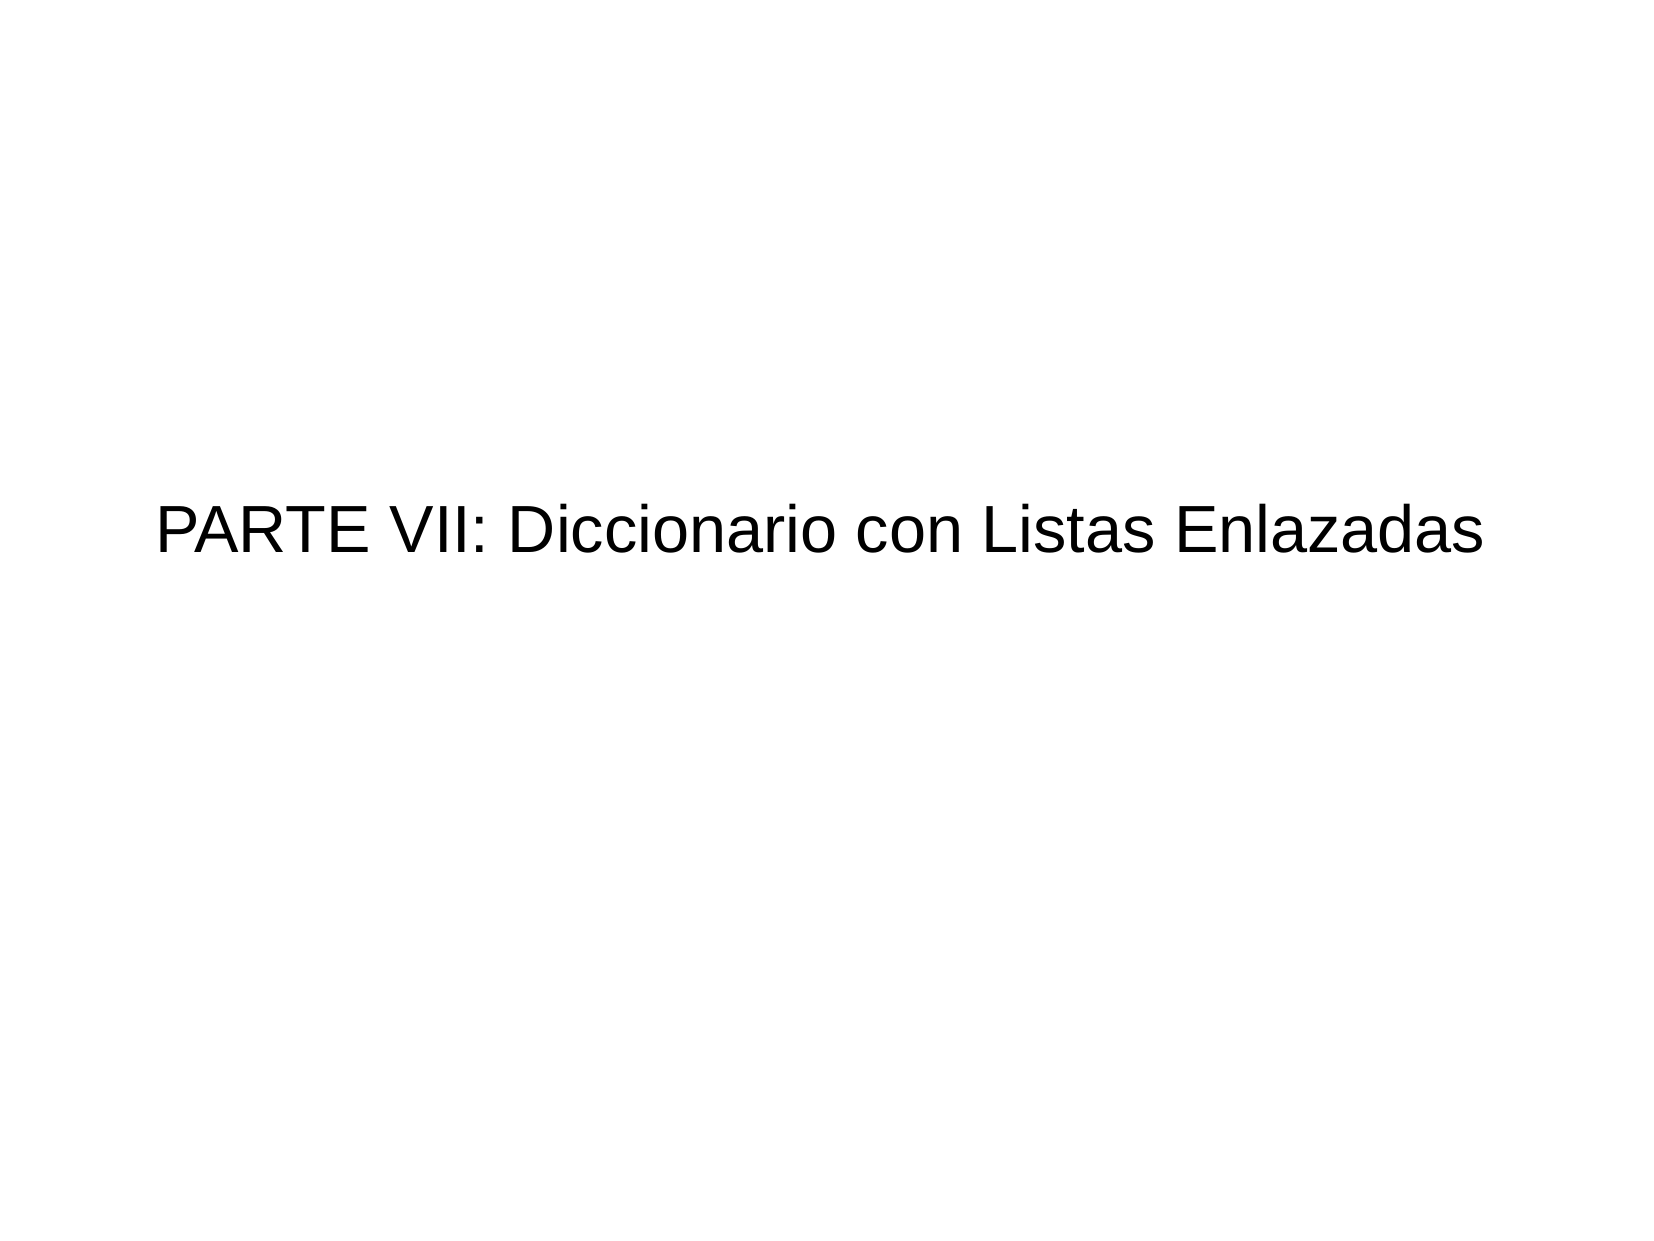

# PARTE VII: Diccionario con Listas Enlazadas